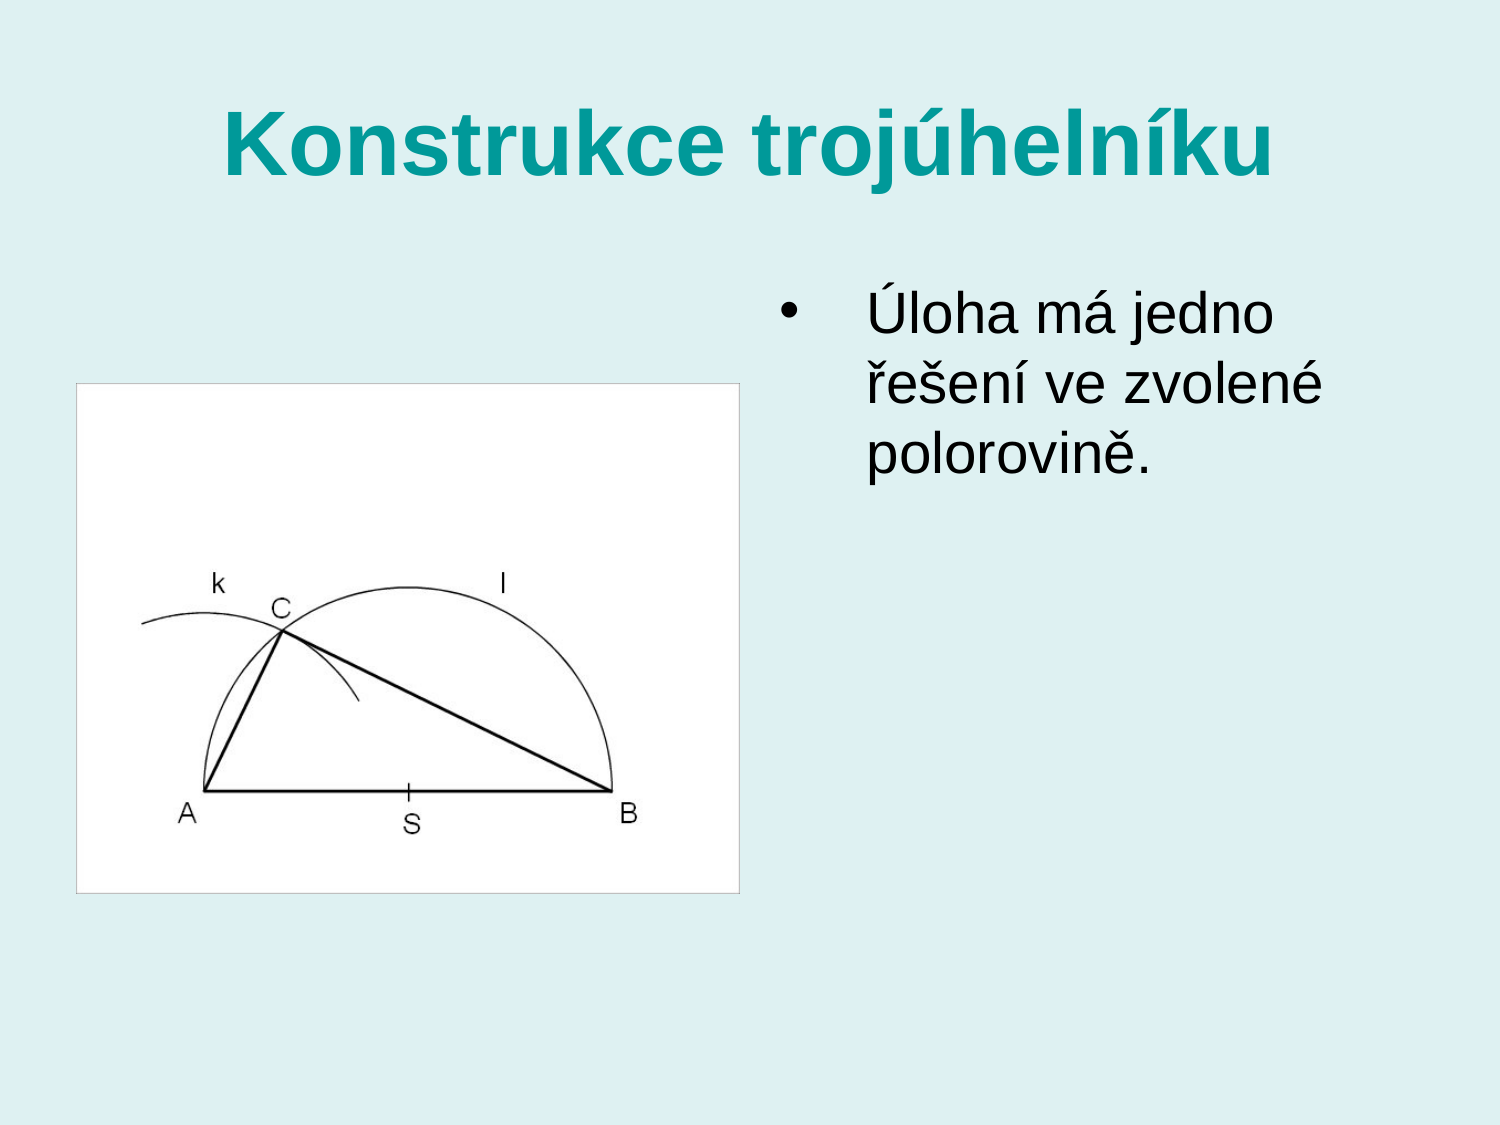

# Konstrukce trojúhelníku
Úloha má jedno řešení ve zvolené polorovině.